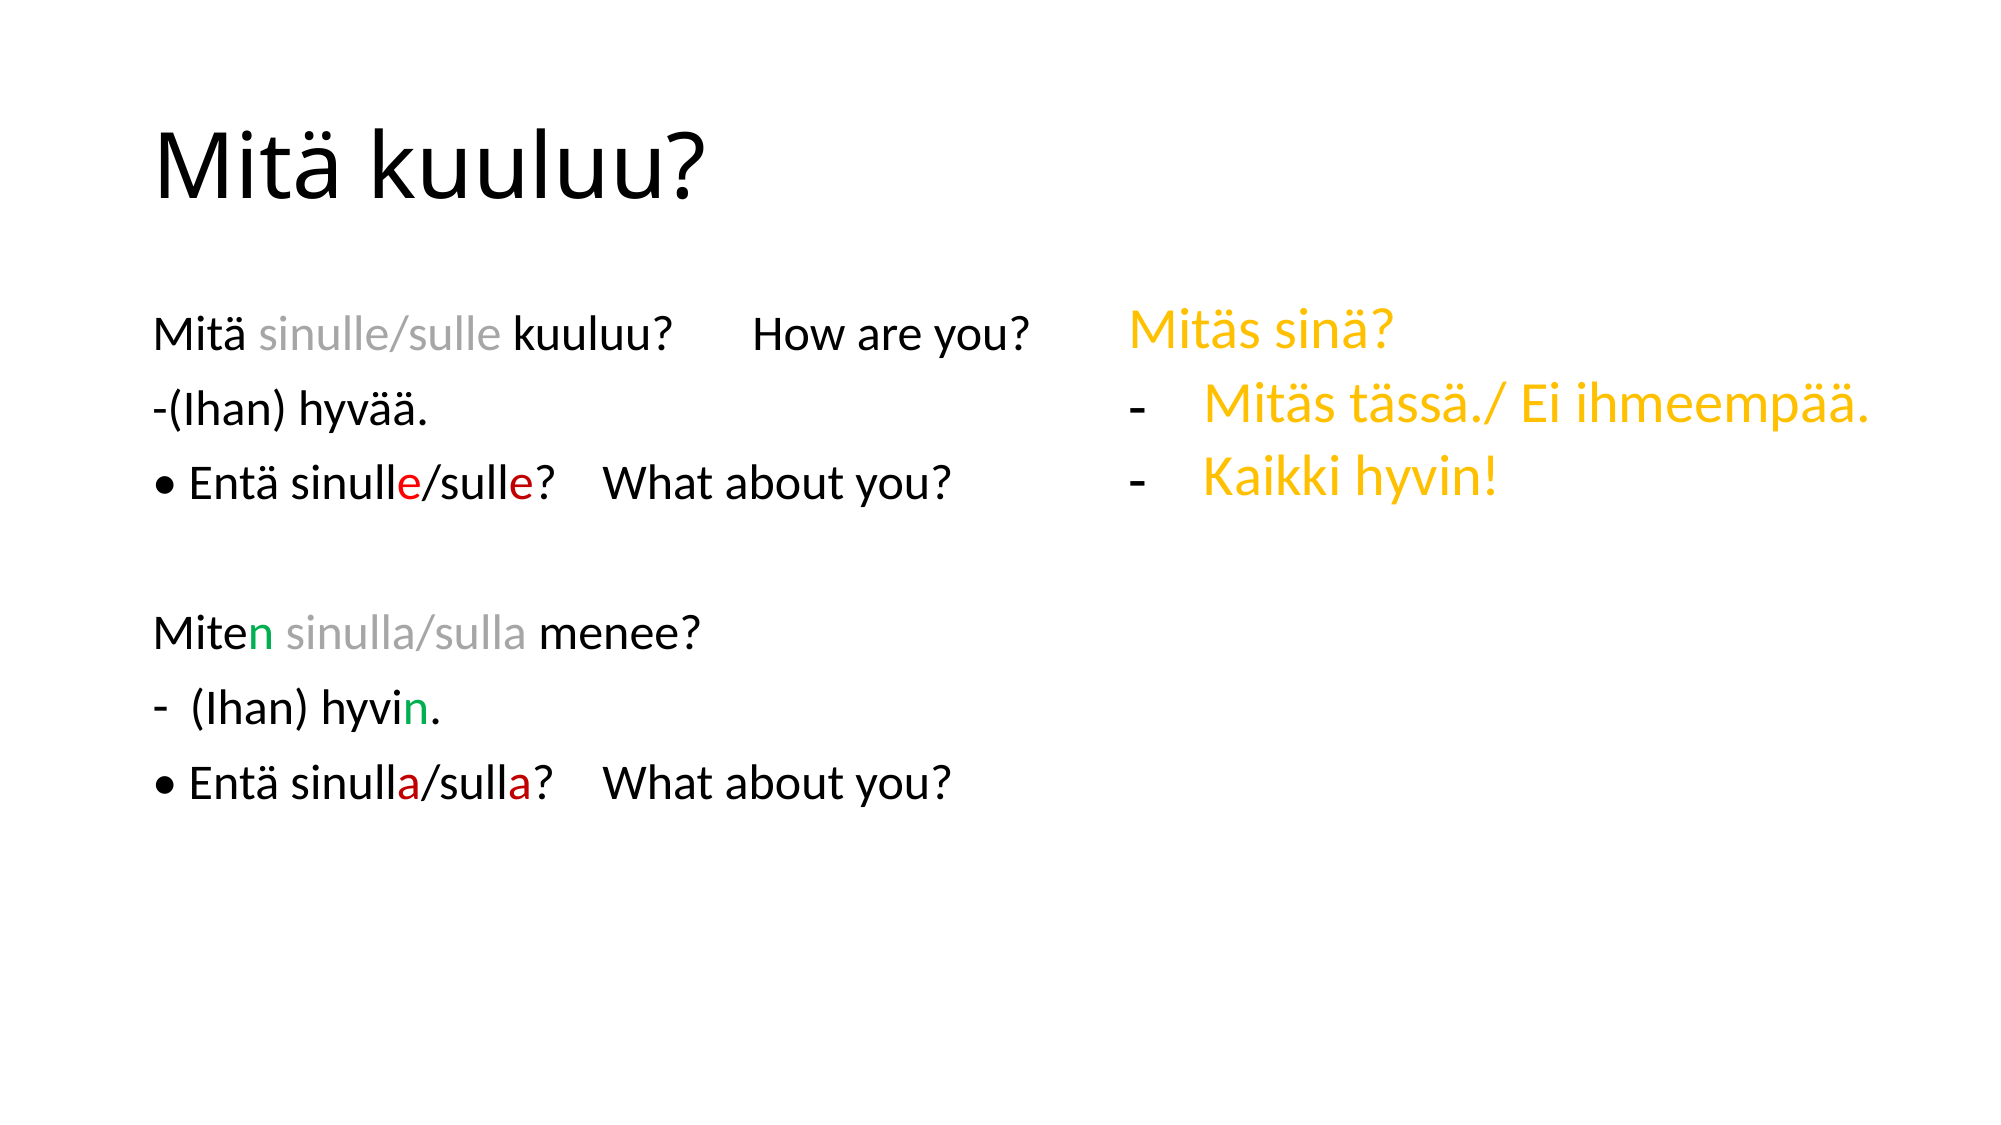

# Mitä kuuluu?
Mitä sinulle/sulle kuuluu? 	How are you?
-(Ihan) hyvää.
• Entä sinulle/sulle? 	What about you?
Miten sinulla/sulla menee?
(Ihan) hyvin.
• Entä sinulla/sulla? 	What about you?
Mitäs sinä?
Mitäs tässä./ Ei ihmeempää.
Kaikki hyvin!